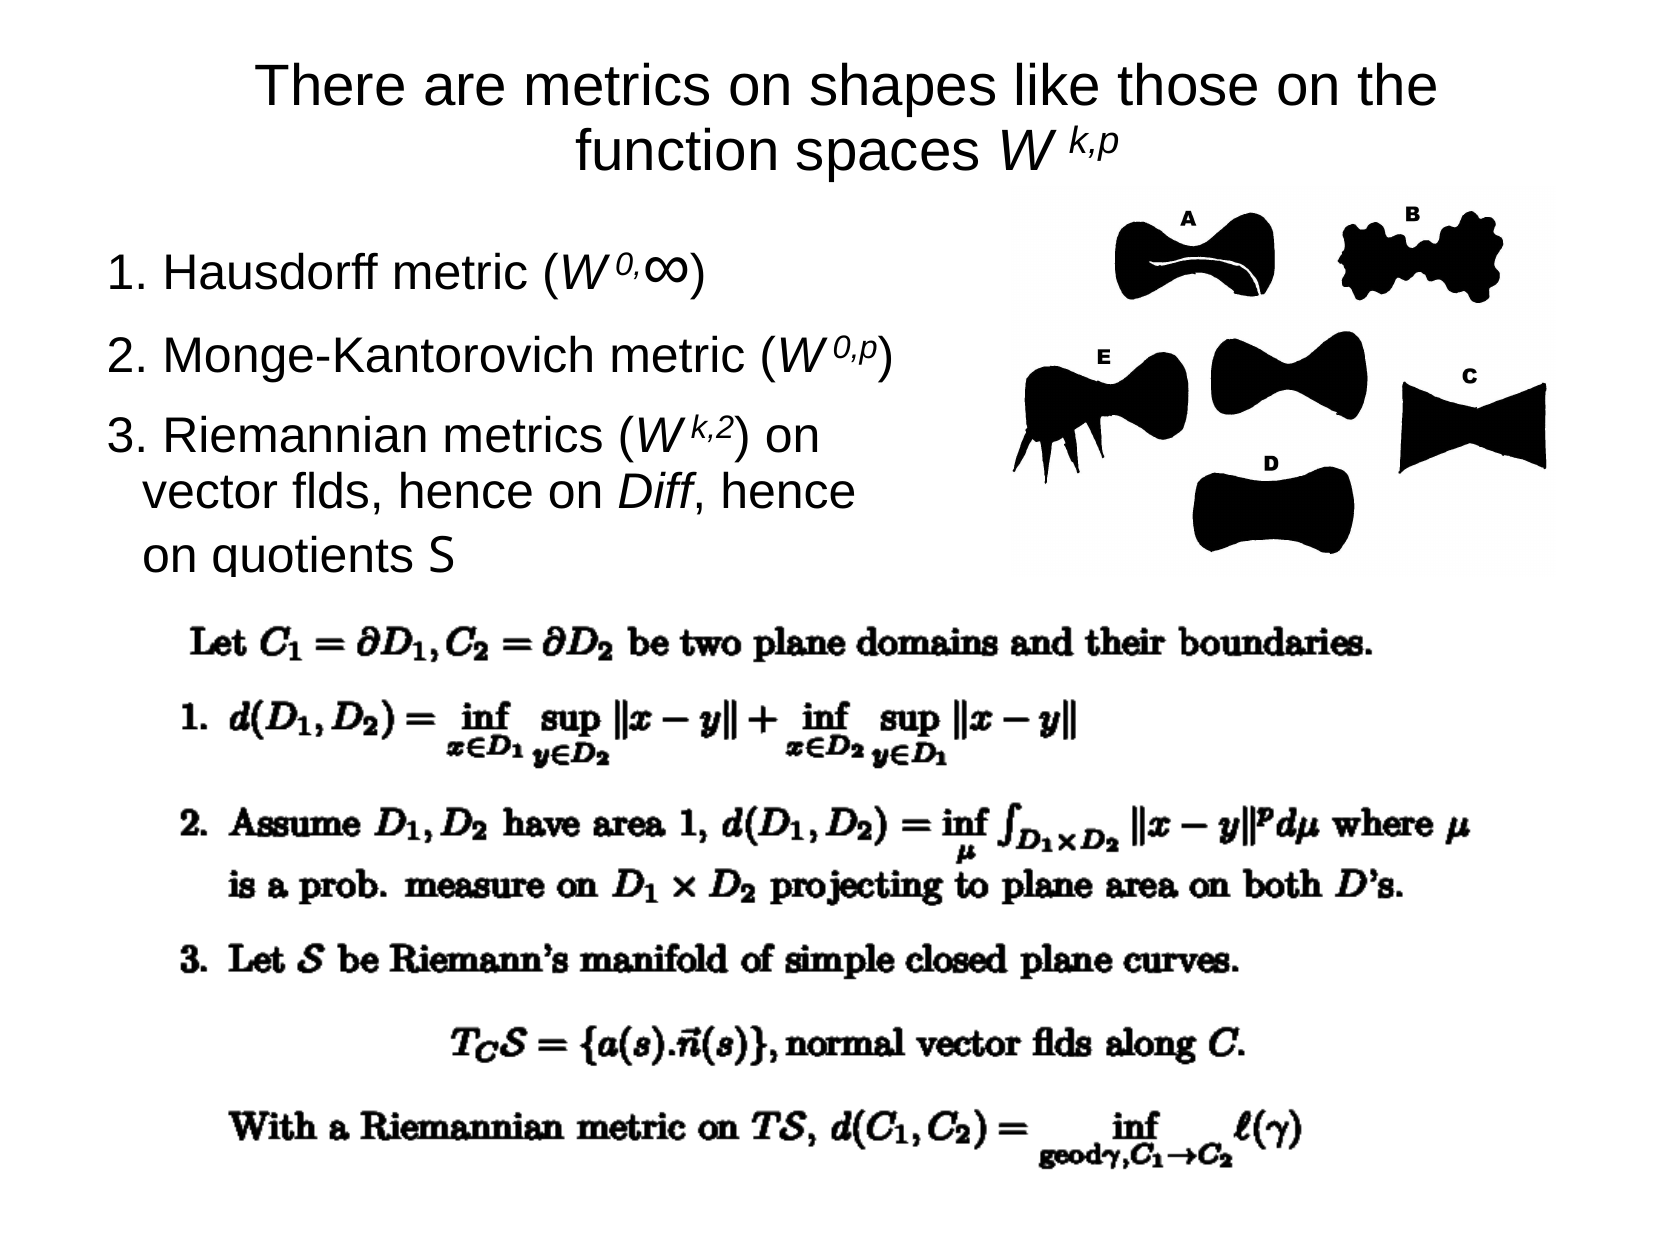

There are metrics on shapes like those on the function spaces W k,p
 Hausdorff metric (W 0,∞)
 Monge-Kantorovich metric (W 0,p)
 Riemannian metrics (W k,2) on vector flds, hence on Diff, hence on quotients S